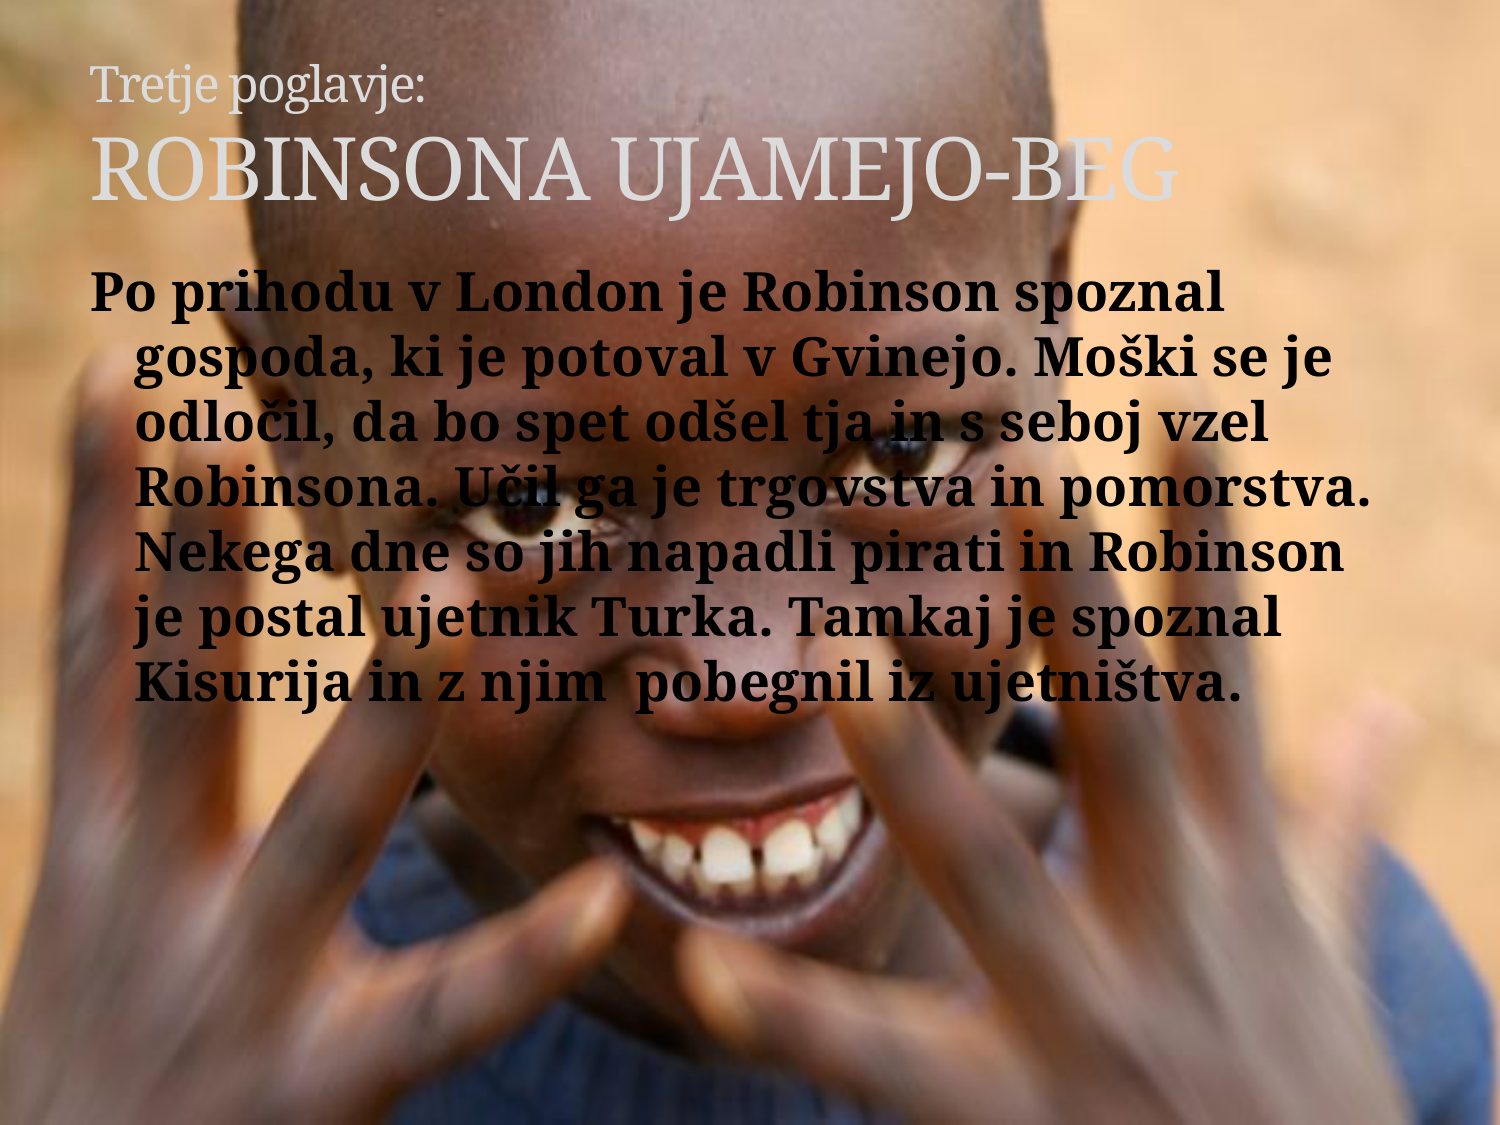

Tretje poglavje:
ROBINSONA UJAMEJO-BEG
# Po prihodu v London je Robinson spoznal gospoda, ki je potoval v Gvinejo. Moški se je odločil, da bo spet odšel tja in s seboj vzel Robinsona. Učil ga je trgovstva in pomorstva. Nekega dne so jih napadli pirati in Robinson je postal ujetnik Turka. Tamkaj je spoznal Kisurija in z njim pobegnil iz ujetništva.